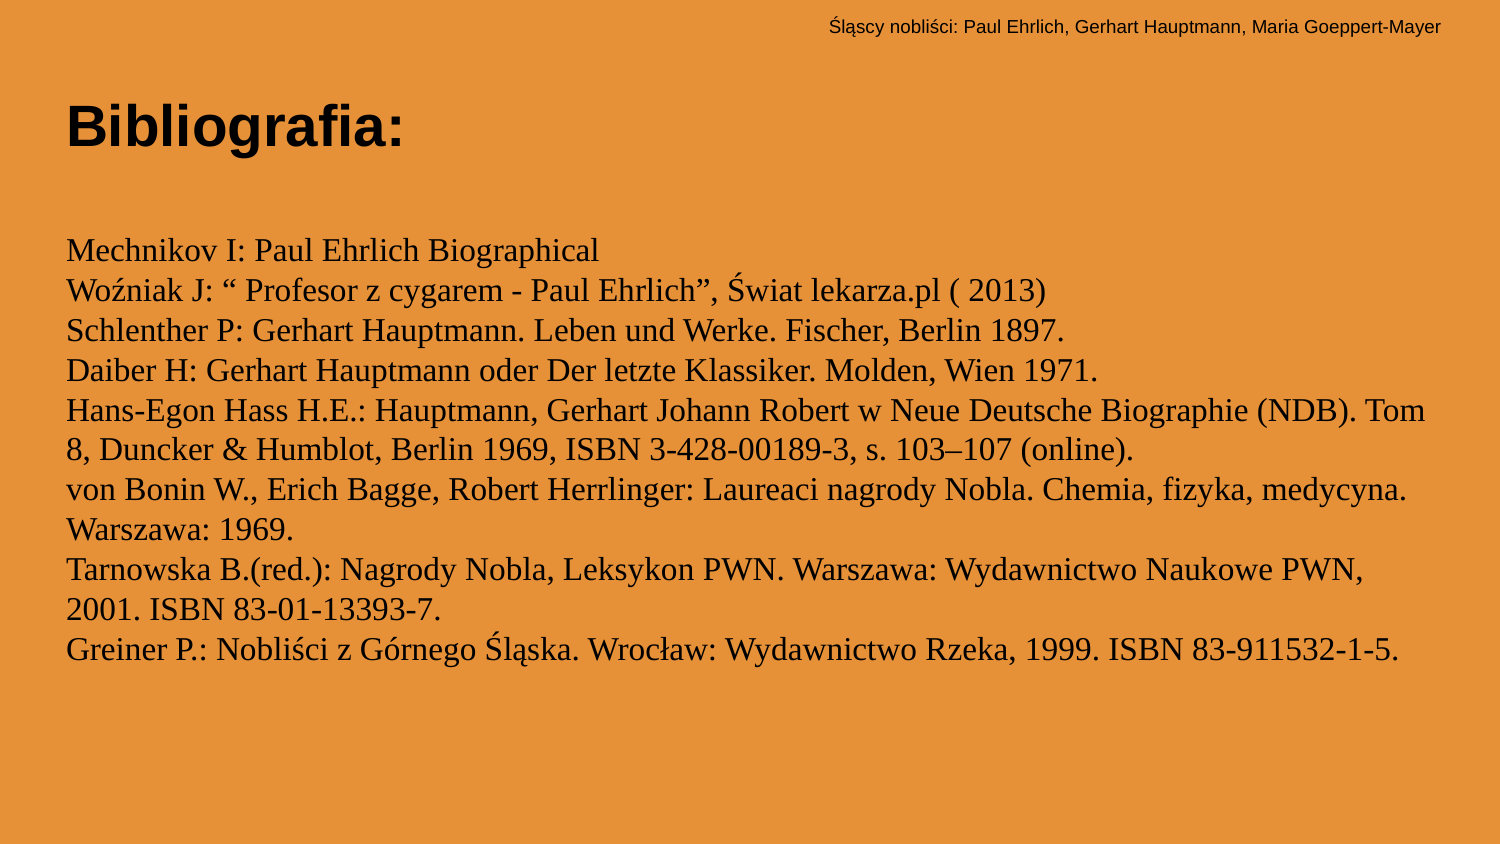

# Bibliografia: Mechnikov I: Paul Ehrlich Biographical Woźniak J: “ Profesor z cygarem - Paul Ehrlich”, Świat lekarza.pl ( 2013) Schlenther P: Gerhart Hauptmann. Leben und Werke. Fischer, Berlin 1897. Daiber H: Gerhart Hauptmann oder Der letzte Klassiker. Molden, Wien 1971. Hans-Egon Hass H.E.: Hauptmann, Gerhart Johann Robert w Neue Deutsche Biographie (NDB). Tom 8, Duncker & Humblot, Berlin 1969, ISBN 3-428-00189-3, s. 103–107 (online). von Bonin W., Erich Bagge, Robert Herrlinger: Laureaci nagrody Nobla. Chemia, fizyka, medycyna. Warszawa: 1969. Tarnowska B.(red.): Nagrody Nobla, Leksykon PWN. Warszawa: Wydawnictwo Naukowe PWN, 2001. ISBN 83-01-13393-7. Greiner P.: Nobliści z Górnego Śląska. Wrocław: Wydawnictwo Rzeka, 1999. ISBN 83-911532-1-5.